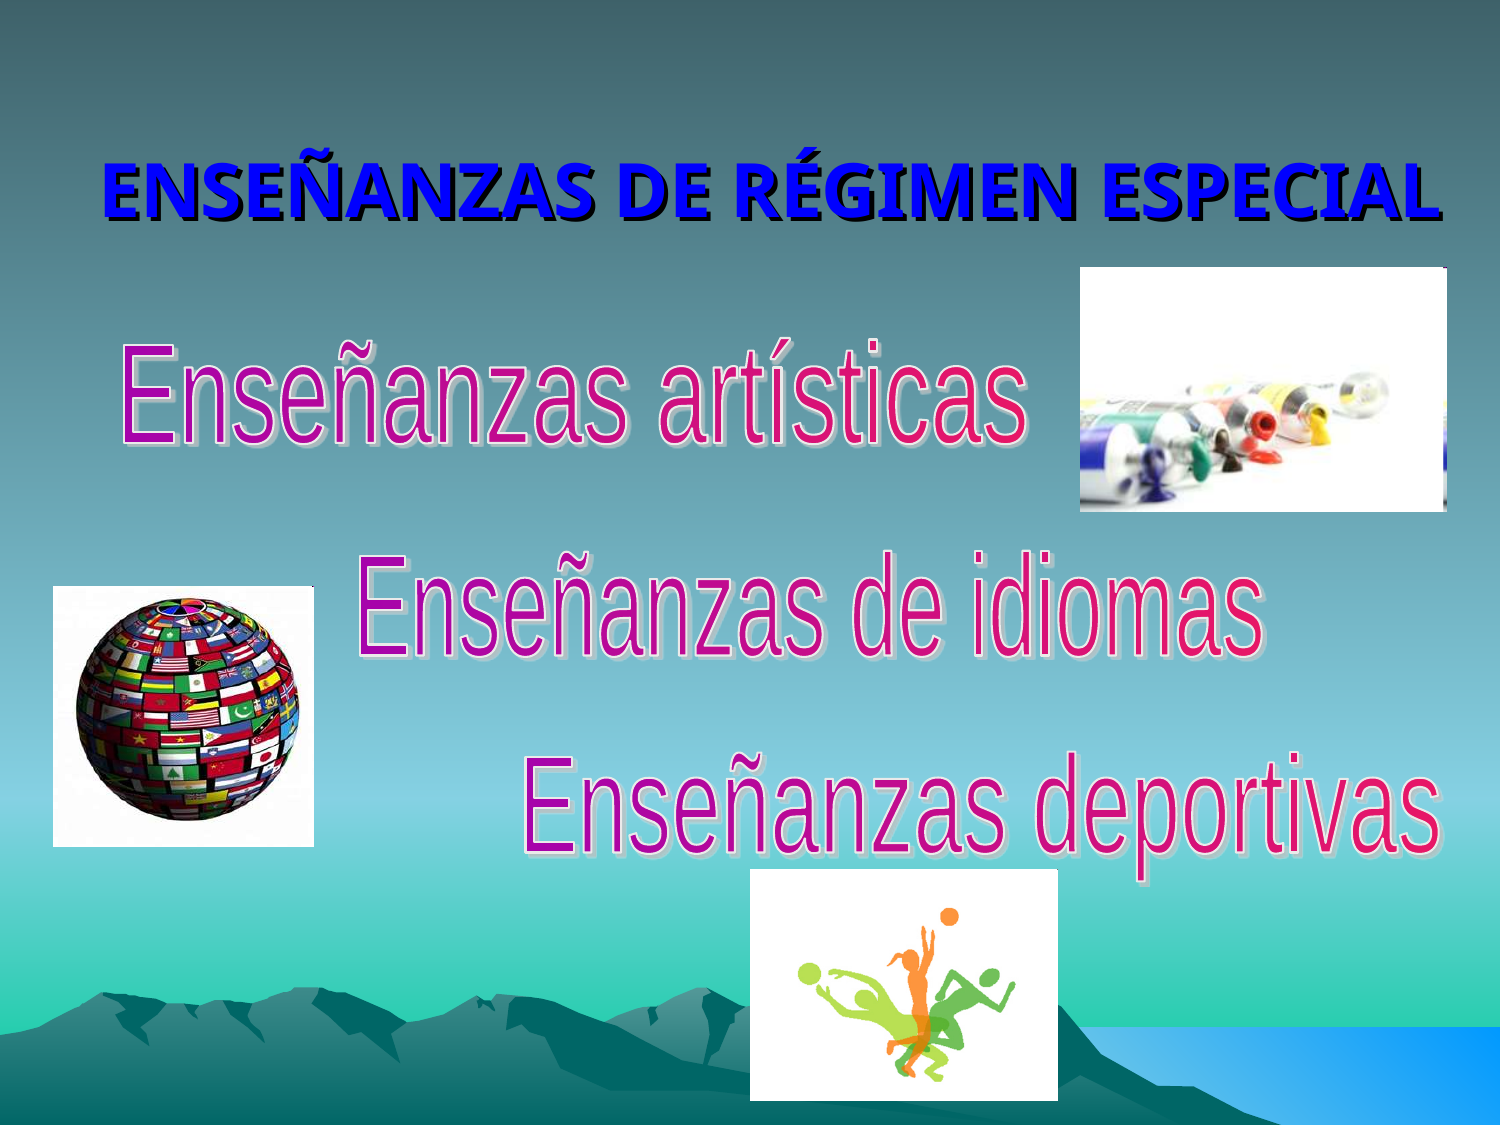

# ENSEÑANZAS DE RÉGIMEN ESPECIAL
Enseñanzas artísticas
Enseñanzas de idiomas
Enseñanzas deportivas